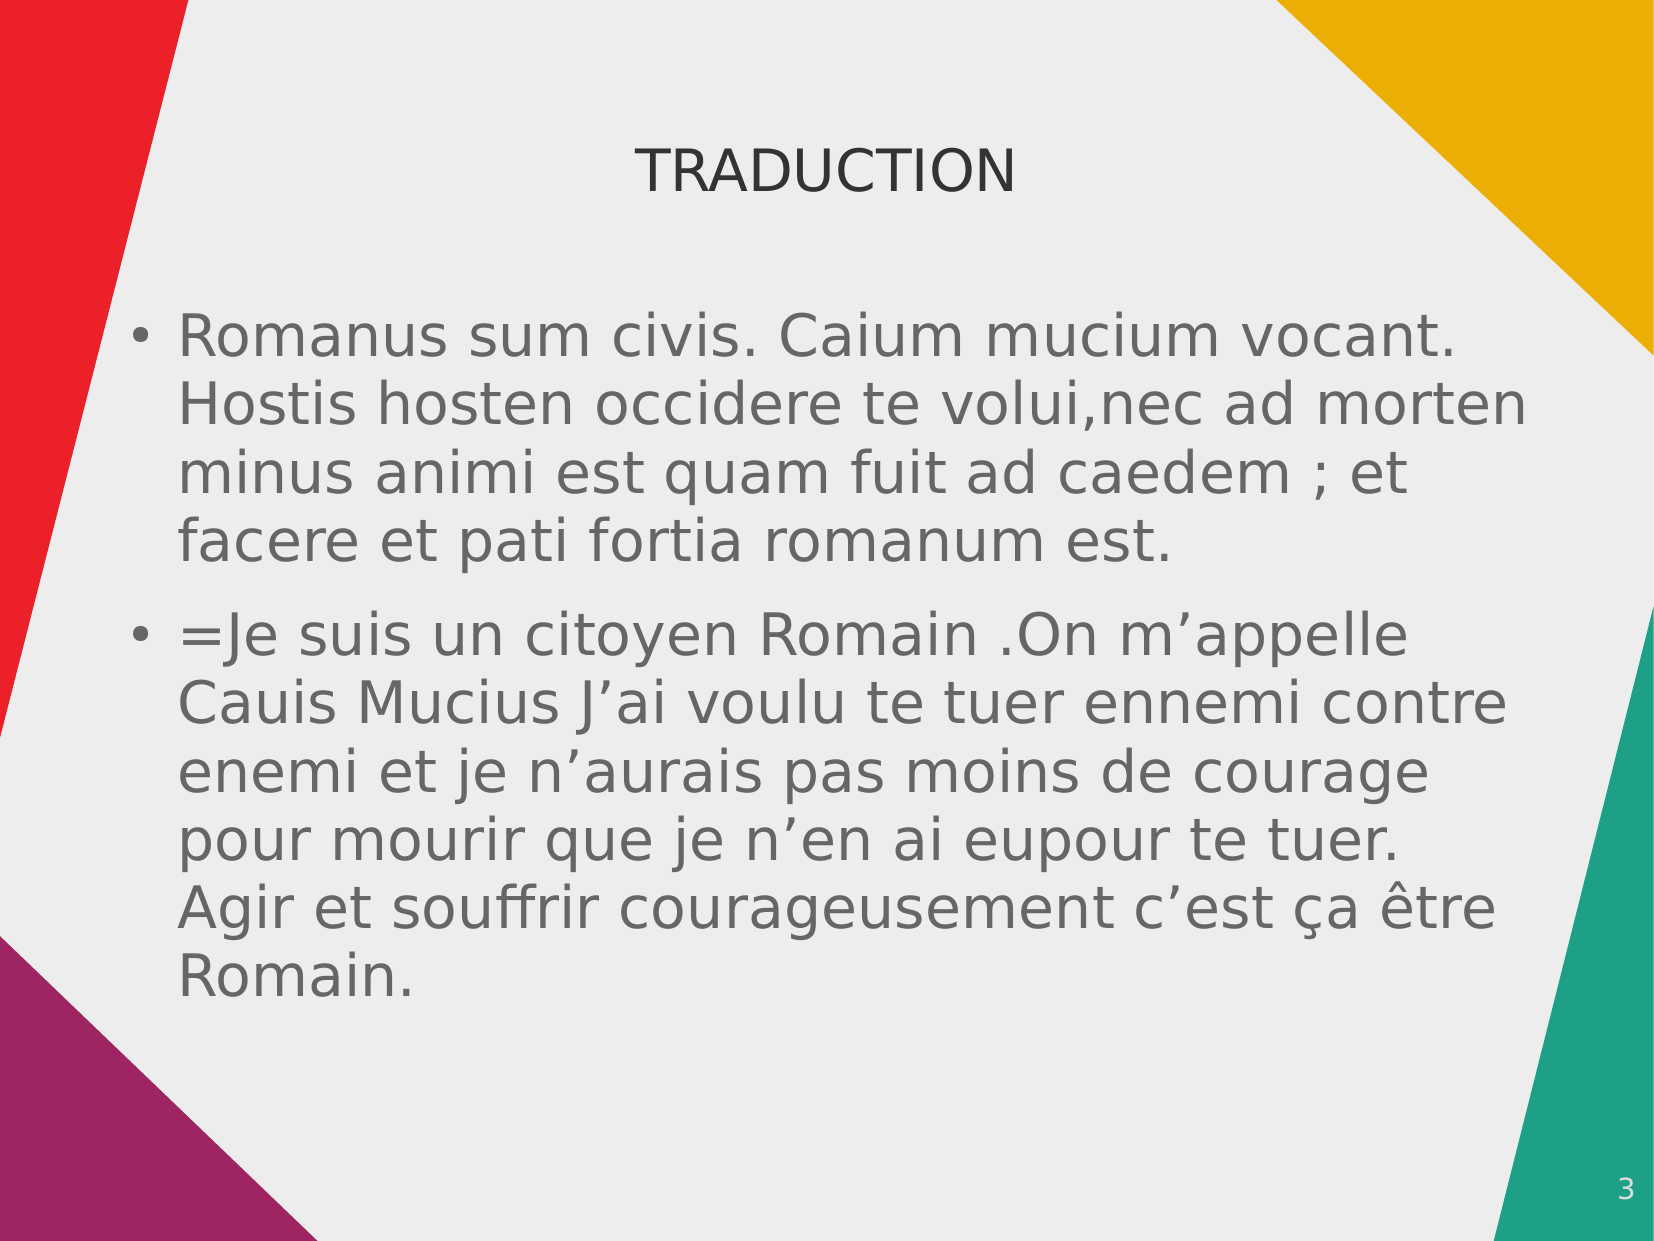

# TRADUCTION
Romanus sum civis. Caium mucium vocant. Hostis hosten occidere te volui,nec ad morten minus animi est quam fuit ad caedem ; et facere et pati fortia romanum est.
=Je suis un citoyen Romain .On m’appelle Cauis Mucius J’ai voulu te tuer ennemi contre enemi et je n’aurais pas moins de courage pour mourir que je n’en ai eupour te tuer. Agir et souffrir courageusement c’est ça être Romain.
3